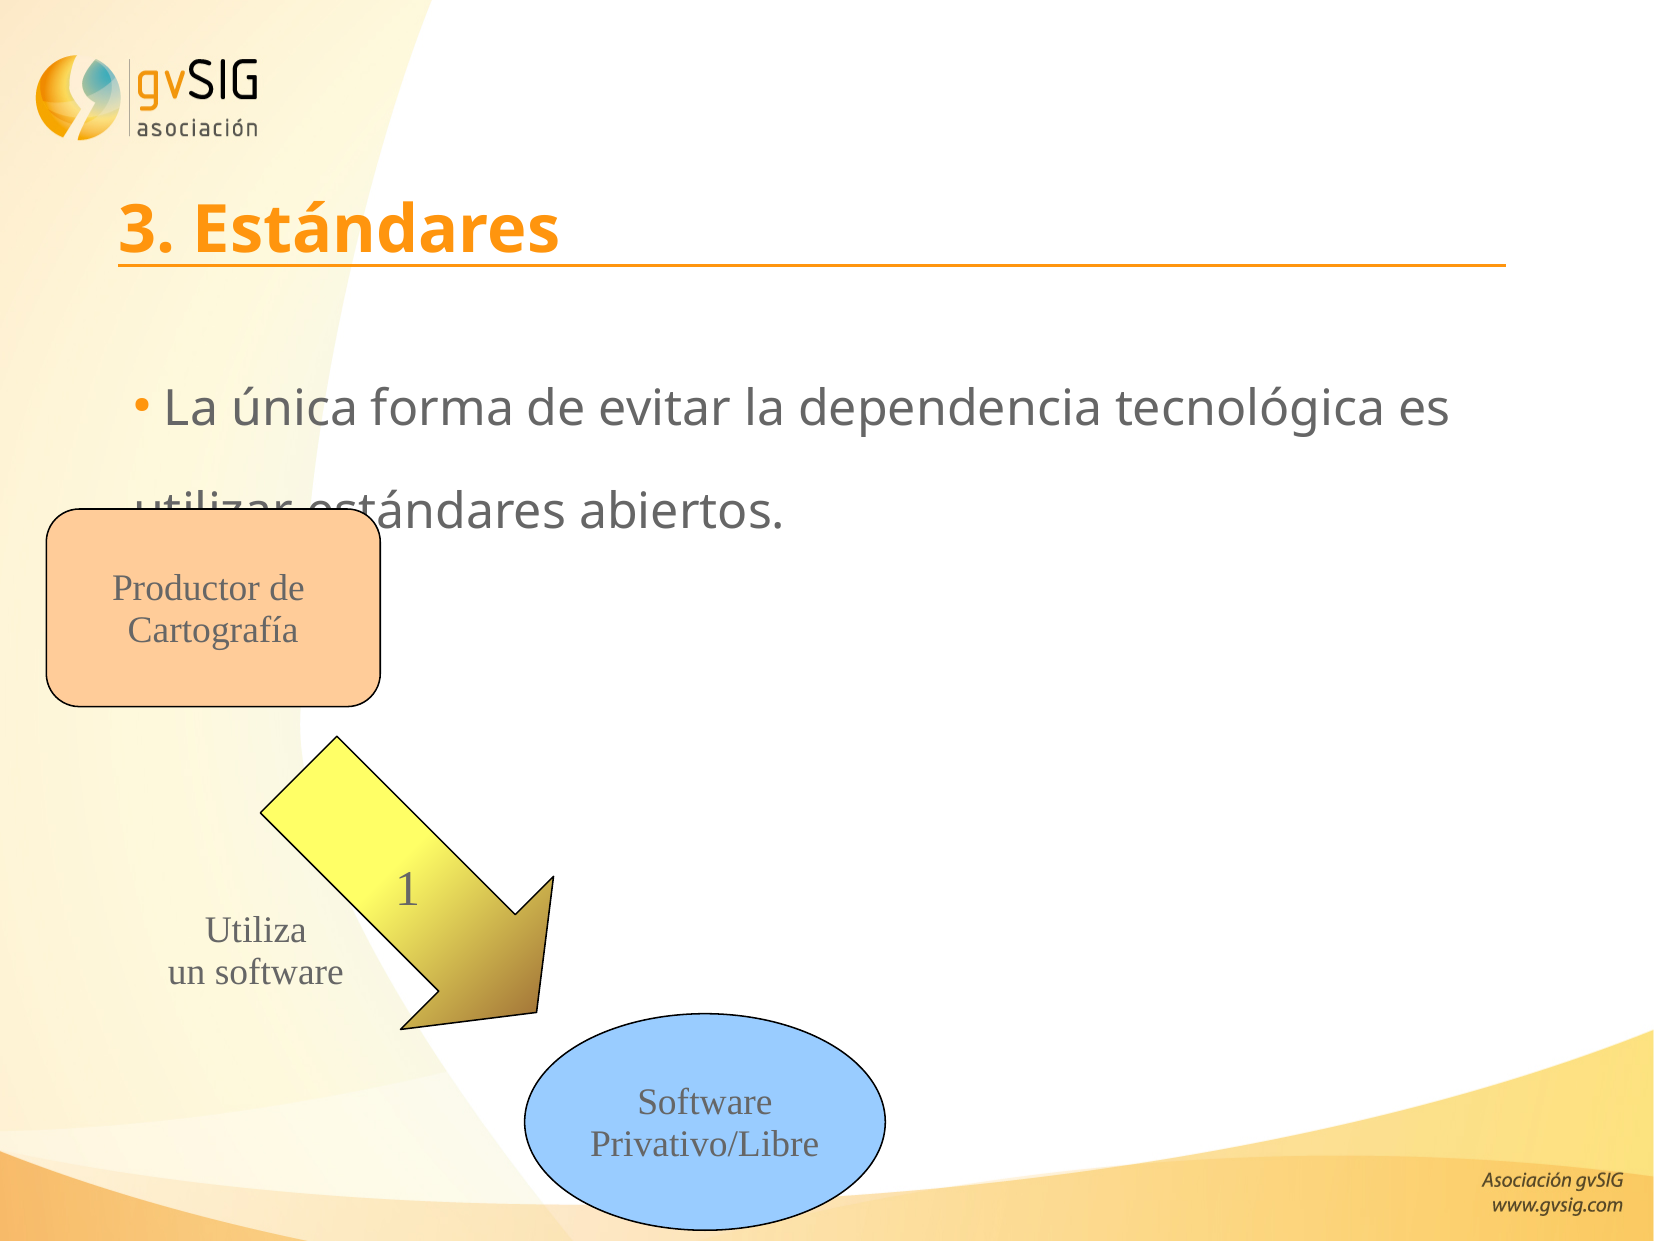

# 3. Estándares
 La única forma de evitar la dependencia tecnológica es utilizar estándares abiertos.
Productor de
Cartografía
1
Utiliza
un software
Software
Privativo/Libre